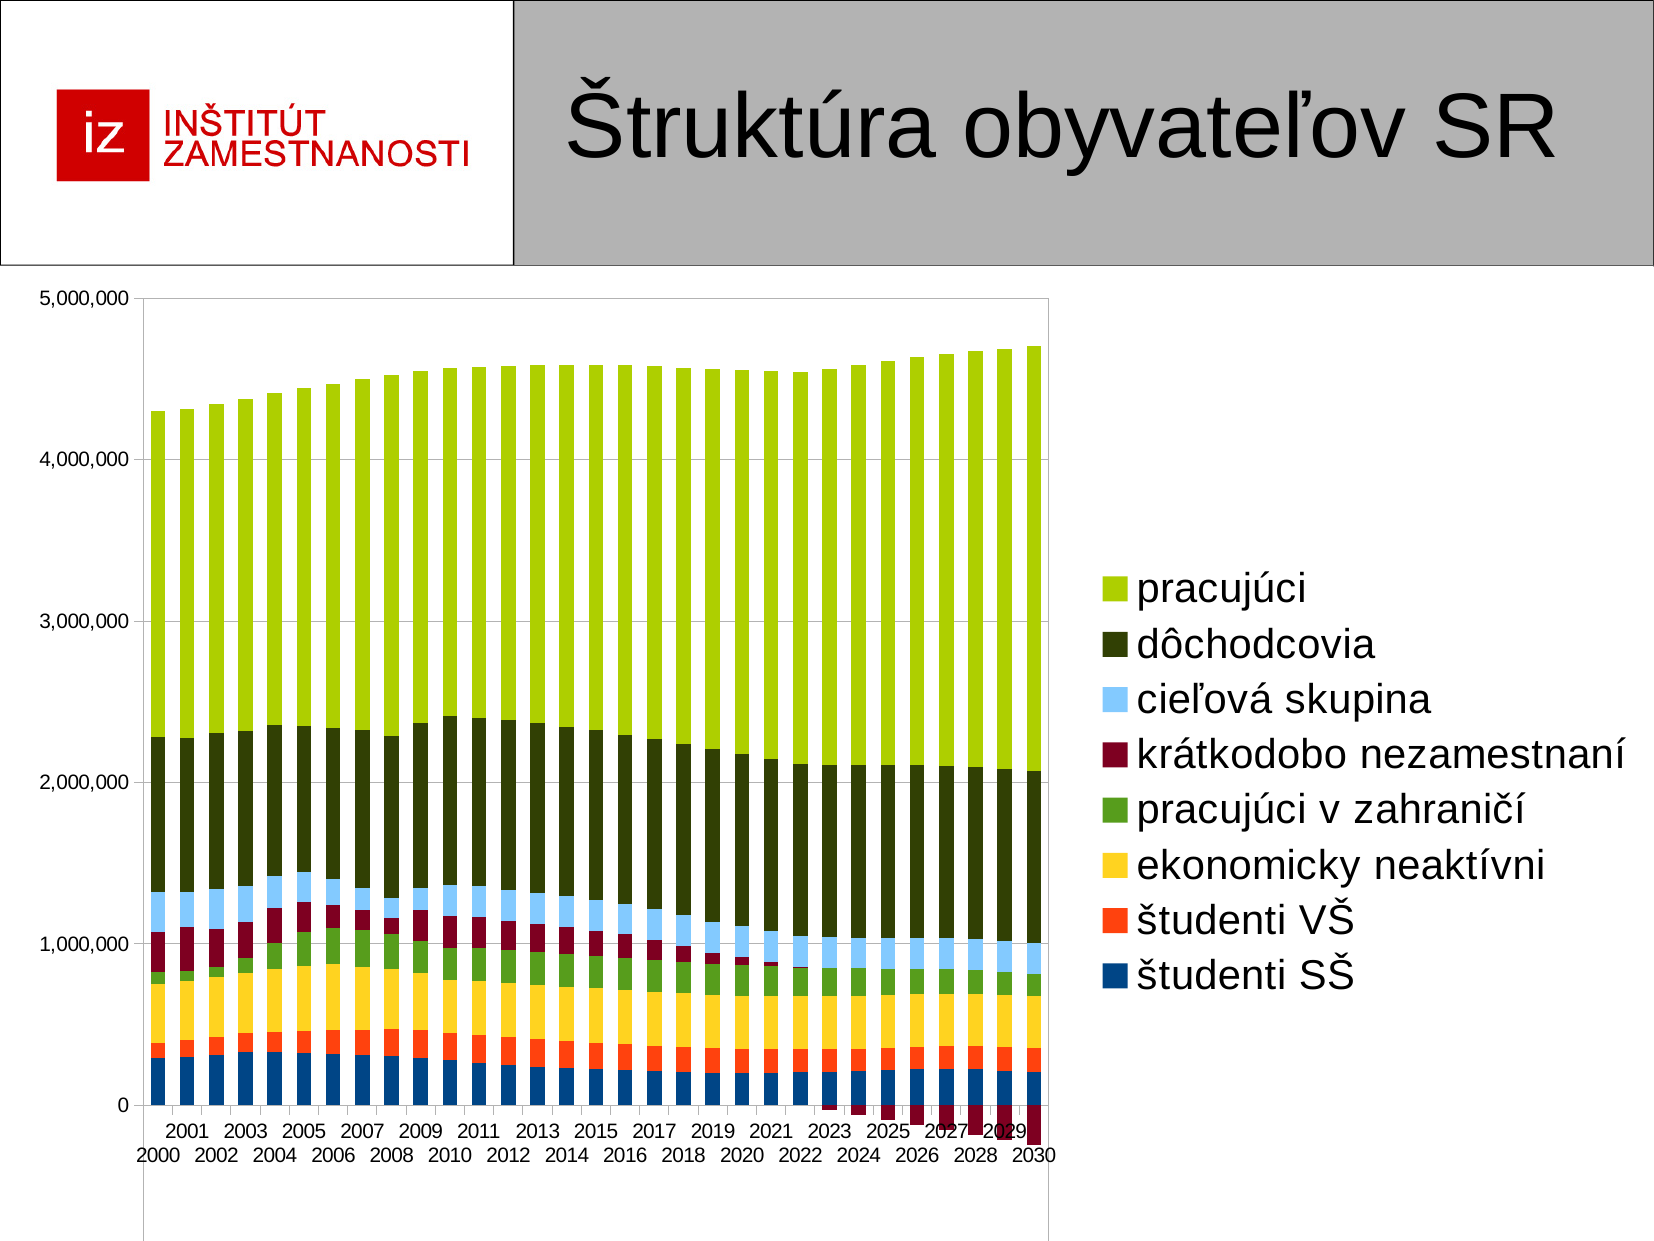

# Štruktúra obyvateľov SR
### Chart
| Category | študenti SŠ | študenti VŠ | ekonomicky neaktívni | pracujúci v zahraničí | krátkodobo nezamestnaní | cieľová skupina | dôchodcovia | pracujúci |
|---|---|---|---|---|---|---|---|---|
| 2000 | 290277.0 | 95968.0 | 367996.53 | 70316.88 | 251681.0 | 244336.0 | 957966.0 | 2024848.0 |
| 2001 | 299775.0 | 102159.0 | 369270.99 | 58607.75 | 272684.0 | 217999.0 | 954093.0 | 2036513.0 |
| 2002 | 313902.0 | 109741.0 | 371810.78 | 59280.25 | 239800.0 | 247150.0 | 965369.0 | 2038414.0 |
| 2003 | 332481.0 | 112809.0 | 375956.768 | 90182.625 | 224555.0 | 221338.0 | 959908.2 | 2060466.0 |
| 2004 | 331977.0 | 124522.0 | 387349.275 | 158631.46 | 216984.0 | 200713.0 | 934519.5 | 2055726.0 |
| 2005 | 324320.0 | 134854.0 | 403617.284 | 210371.77 | 188057.0 | 182755.0 | 908137.6 | 2088909.0 |
| 2006 | 318839.0 | 149309.0 | 404758.26 | 225732.42 | 143369.0 | 159771.0 | 935347.0 | 2132387.0 |
| 2007 | 309417.0 | 159193.0 | 387586.749 | 228861.0 | 126164.0 | 135326.0 | 975419.1 | 2176968.0 |
| 2008 | 303236.0 | 167702.0 | 370431.4845 | 219530.69 | 98850.0 | 127030.0 | 998795.1 | 2241139.0 |
| 2009 | 293223.0 | 175794.0 | 353126.26 | 196825.05 | 189147.0 | 138704.0 | 1018683.4 | 2184443.0 |
| 2010 | 279057.0 | 171235.0 | 324169.72 | 199536.75 | 198214.0 | 191000.0 | 1050485.0 | 2154364.0 |
| 2011 | 264167.0 | 169864.0 | 335792.39730074 | 201635.70428775 | 196290.0 | 191000.0 | 1041065.186308 | 2175908.0 |
| 2012 | 250026.750182489 | 170585.767514328 | 335411.667020083 | 203246.477351783 | 182711.0 | 191000.0 | 1051008.87347281 | 2197667.0 |
| 2013 | 237443.907680723 | 170637.97091846 | 335718.068936979 | 203830.825456503 | 175600.0 | 191000.0 | 1051584.59013707 | 2219644.0 |
| 2014 | 228094.783183287 | 169364.409159753 | 335954.359356845 | 203391.516983064 | 166717.0 | 191000.0 | 1050656.32255952 | 2241840.0 |
| 2015 | 221721.254759965 | 166730.954146744 | 335977.071007808 | 201980.523400167 | 154933.0 | 191000.0 | 1049953.25254939 | 2264258.0 |
| 2016 | 215763.356644262 | 163587.78595828 | 335915.609209694 | 199931.849927852 | 142854.0 | 191000.0 | 1047465.21884532 | 2286901.0 |
| 2017 | 209423.868503123 | 160456.575453367 | 334684.000298943 | 197523.622657266 | 120131.0 | 191000.0 | 1054376.52316902 | 2309770.0 |
| 2018 | 203823.347762065 | 155790.236159086 | 333372.35931349 | 194568.609728407 | 97760.0 | 191000.0 | 1060588.27038432 | 2332868.0 |
| 2019 | 200249.949358081 | 151451.350849932 | 331572.080737738 | 191202.82421734 | 68559.0 | 191000.0 | 1071996.57118171 | 2356197.0 |
| 2020 | 199801.101382694 | 148088.007051534 | 331363.137754663 | 187125.74485285 | 50896.0 | 191000.0 | 1067195.97100355 | 2379759.0 |
| 2021 | 202058.793381116 | 144797.003170919 | 330702.63048086 | 182429.701489583 | 26535.0 | 191000.0 | 1066995.67914884 | 2403557.0 |
| 2022 | 205063.083435241 | 141898.877298936 | 330177.003000716 | 177695.166830809 | 2120.0 | 191000.0 | 1064539.59999247 | 2427593.0 |
| 2023 | 208055.94918089 | 139946.409190869 | 329101.918877515 | 172849.182747011 | -28592.0 | 191000.0 | 1067805.27497352 | 2451869.0 |
| 2024 | 212127.939097668 | 139032.760434536 | 328336.425134909 | 167859.865963134 | -58572.0 | 191000.0 | 1069337.10384306 | 2476388.0 |
| 2025 | 217661.619639352 | 139138.325365539 | 327667.041976082 | 162836.816737725 | -90329.0 | 191000.0 | 1071064.24235703 | 2501152.0 |
| 2026 | 222429.086760757 | 140101.285873222 | 327073.864703968 | 157677.151870277 | -121563.0 | 191000.0 | 1070198.21364244 | 2526164.0 |
| 2027 | 224118.981720464 | 141698.309022192 | 326209.813715034 | 152372.441235747 | -153038.0 | 191000.0 | 1068768.48721017 | 2551426.0 |
| 2028 | 221458.298180993 | 143942.477225471 | 325239.56059864 | 147278.912869933 | -182285.0 | 191000.0 | 1065323.67790905 | 2576940.0 |
| 2029 | 214721.559799484 | 146519.827351603 | 323765.416877939 | 142548.460773928 | -213207.0 | 191000.0 | 1064034.98023222 | 2602709.0 |
| 2030 | 206763.171466923 | 148519.805509643 | 321694.837972393 | 138306.763242984 | -248759.0 | 191000.0 | 1065866.54765902 | 2628736.0 |